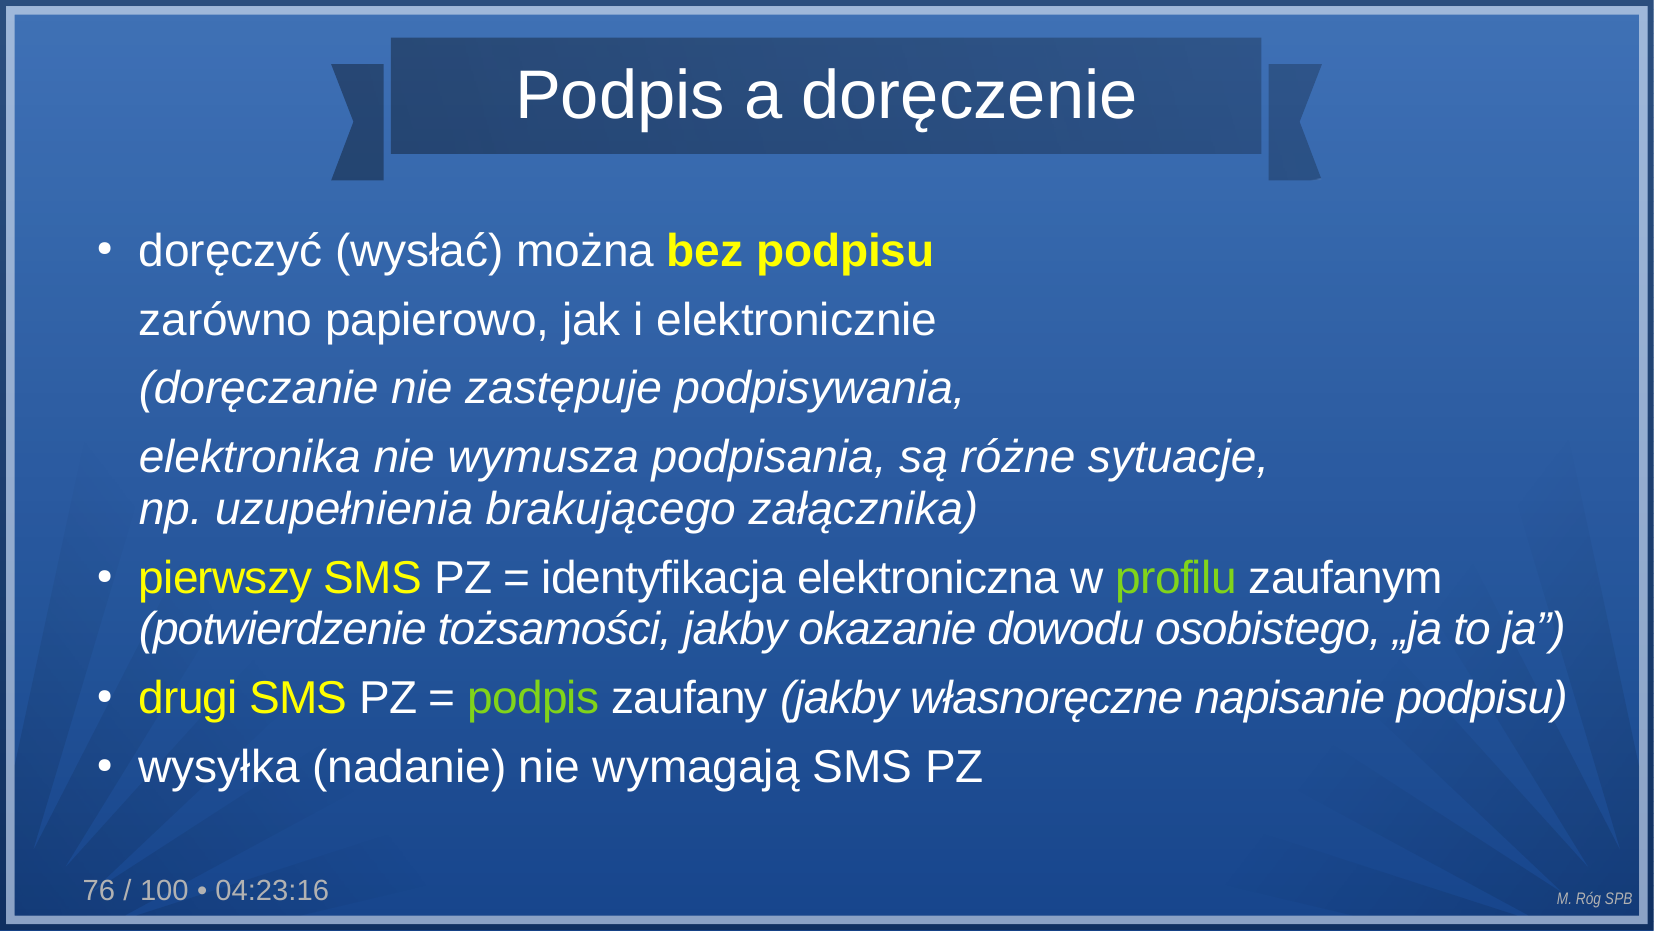

# Podpis a doręczenie
doręczyć (wysłać) można bez podpisu
zarówno papierowo, jak i elektronicznie
(doręczanie nie zastępuje podpisywania,
elektronika nie wymusza podpisania, są różne sytuacje, np. uzupełnienia brakującego załącznika)
pierwszy SMS PZ = identyfikacja elektroniczna w profilu zaufanym (potwierdzenie tożsamości, jakby okazanie dowodu osobistego, „ja to ja”)
drugi SMS PZ = podpis zaufany (jakby własnoręczne napisanie podpisu)
wysyłka (nadanie) nie wymagają SMS PZ